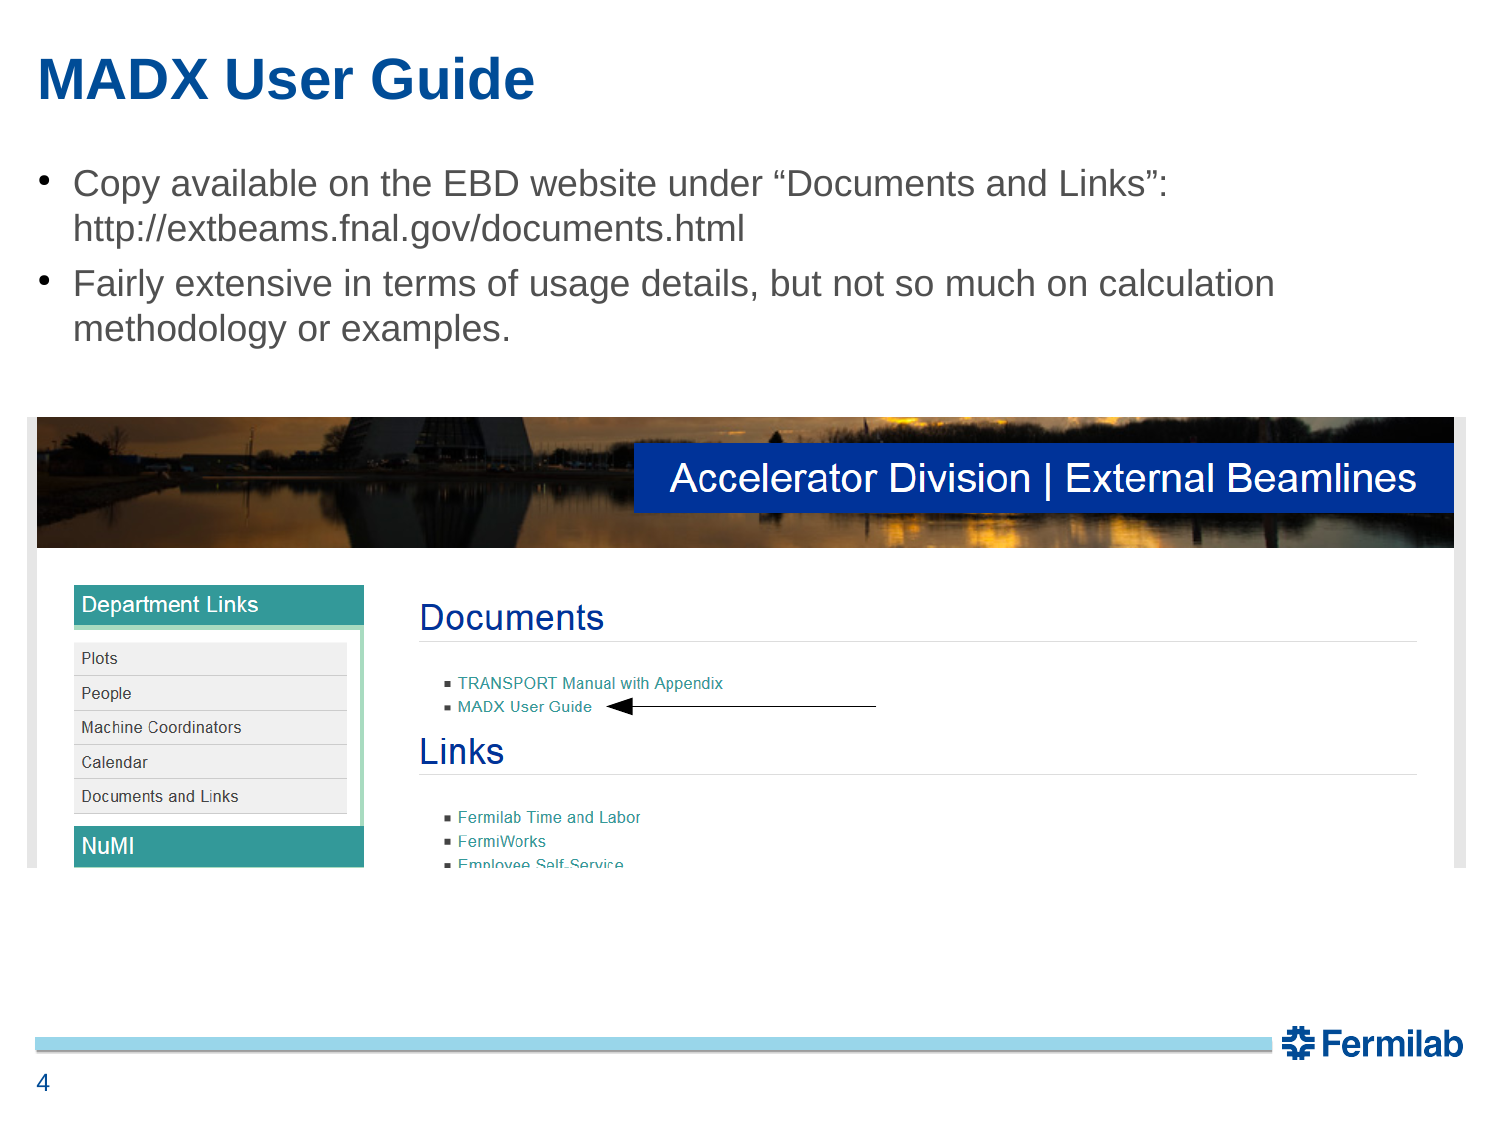

MADX User Guide
# Copy available on the EBD website under “Documents and Links”: http://extbeams.fnal.gov/documents.html
Fairly extensive in terms of usage details, but not so much on calculation methodology or examples.